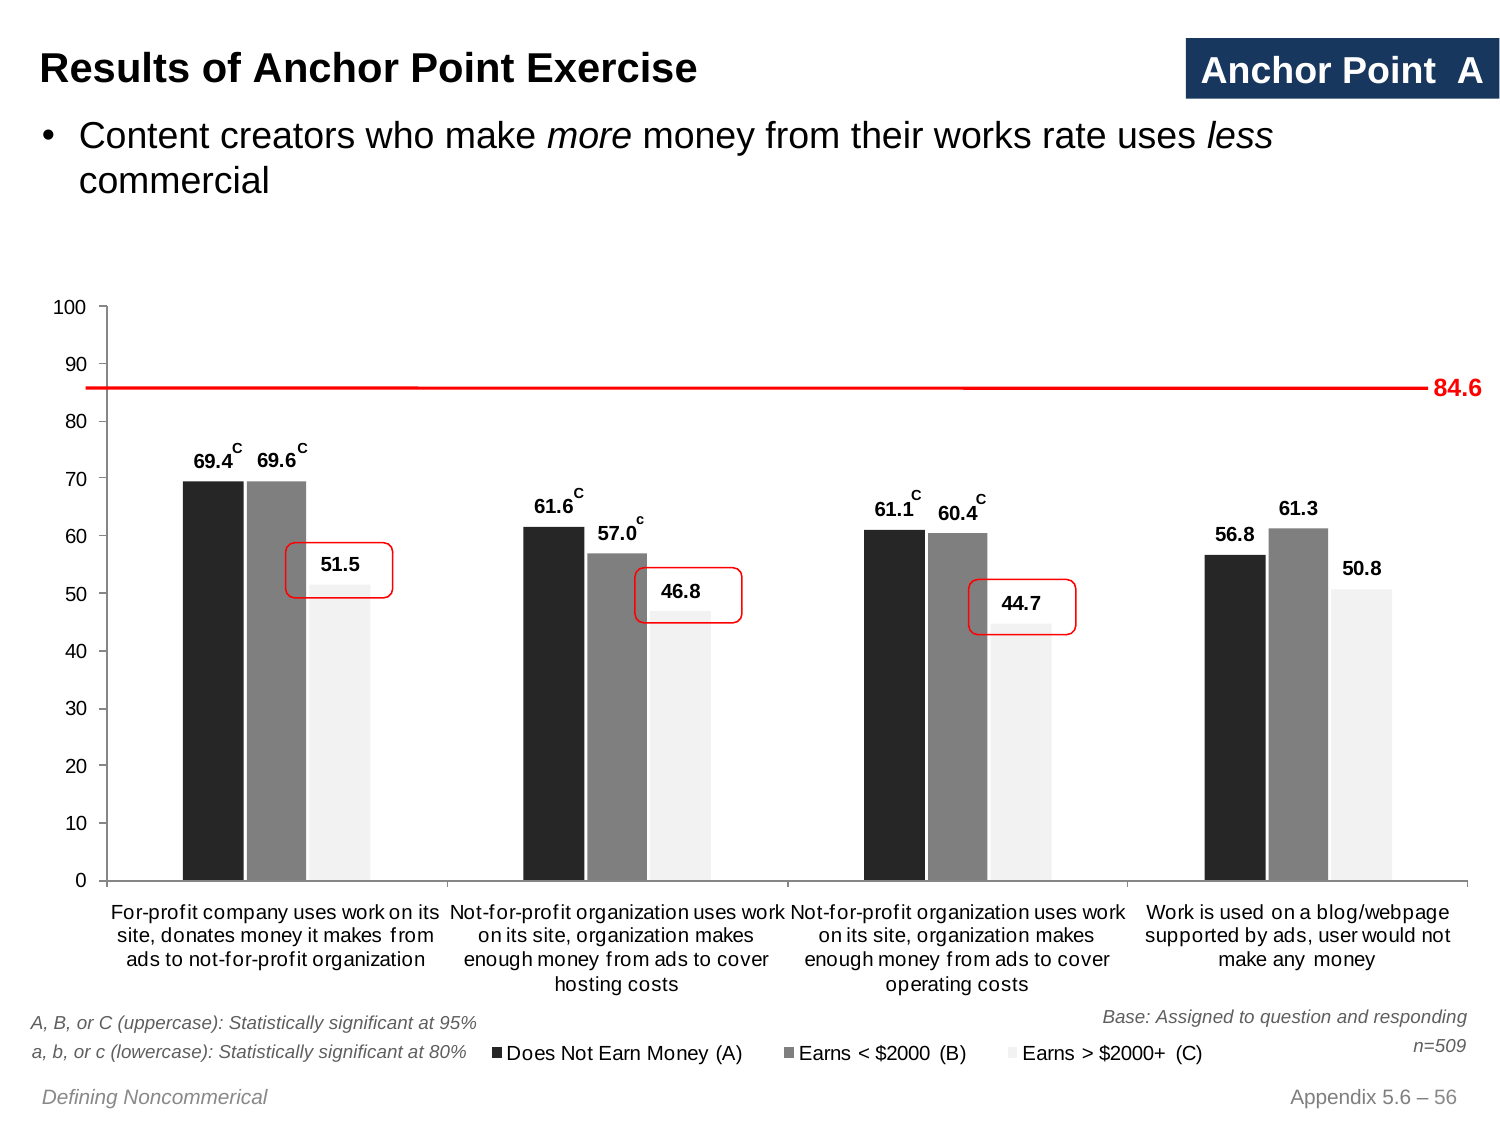

Results of Anchor Point Exercise
Anchor Point A
Content creators who make more money from their works rate uses less commercial
84.6
C
C
C
C
C
c
Base: Assigned to question and responding
n=509
A, B, or C (uppercase): Statistically significant at 95%
a, b, or c (lowercase): Statistically significant at 80%
Defining Noncommerical
Appendix 5.6 –